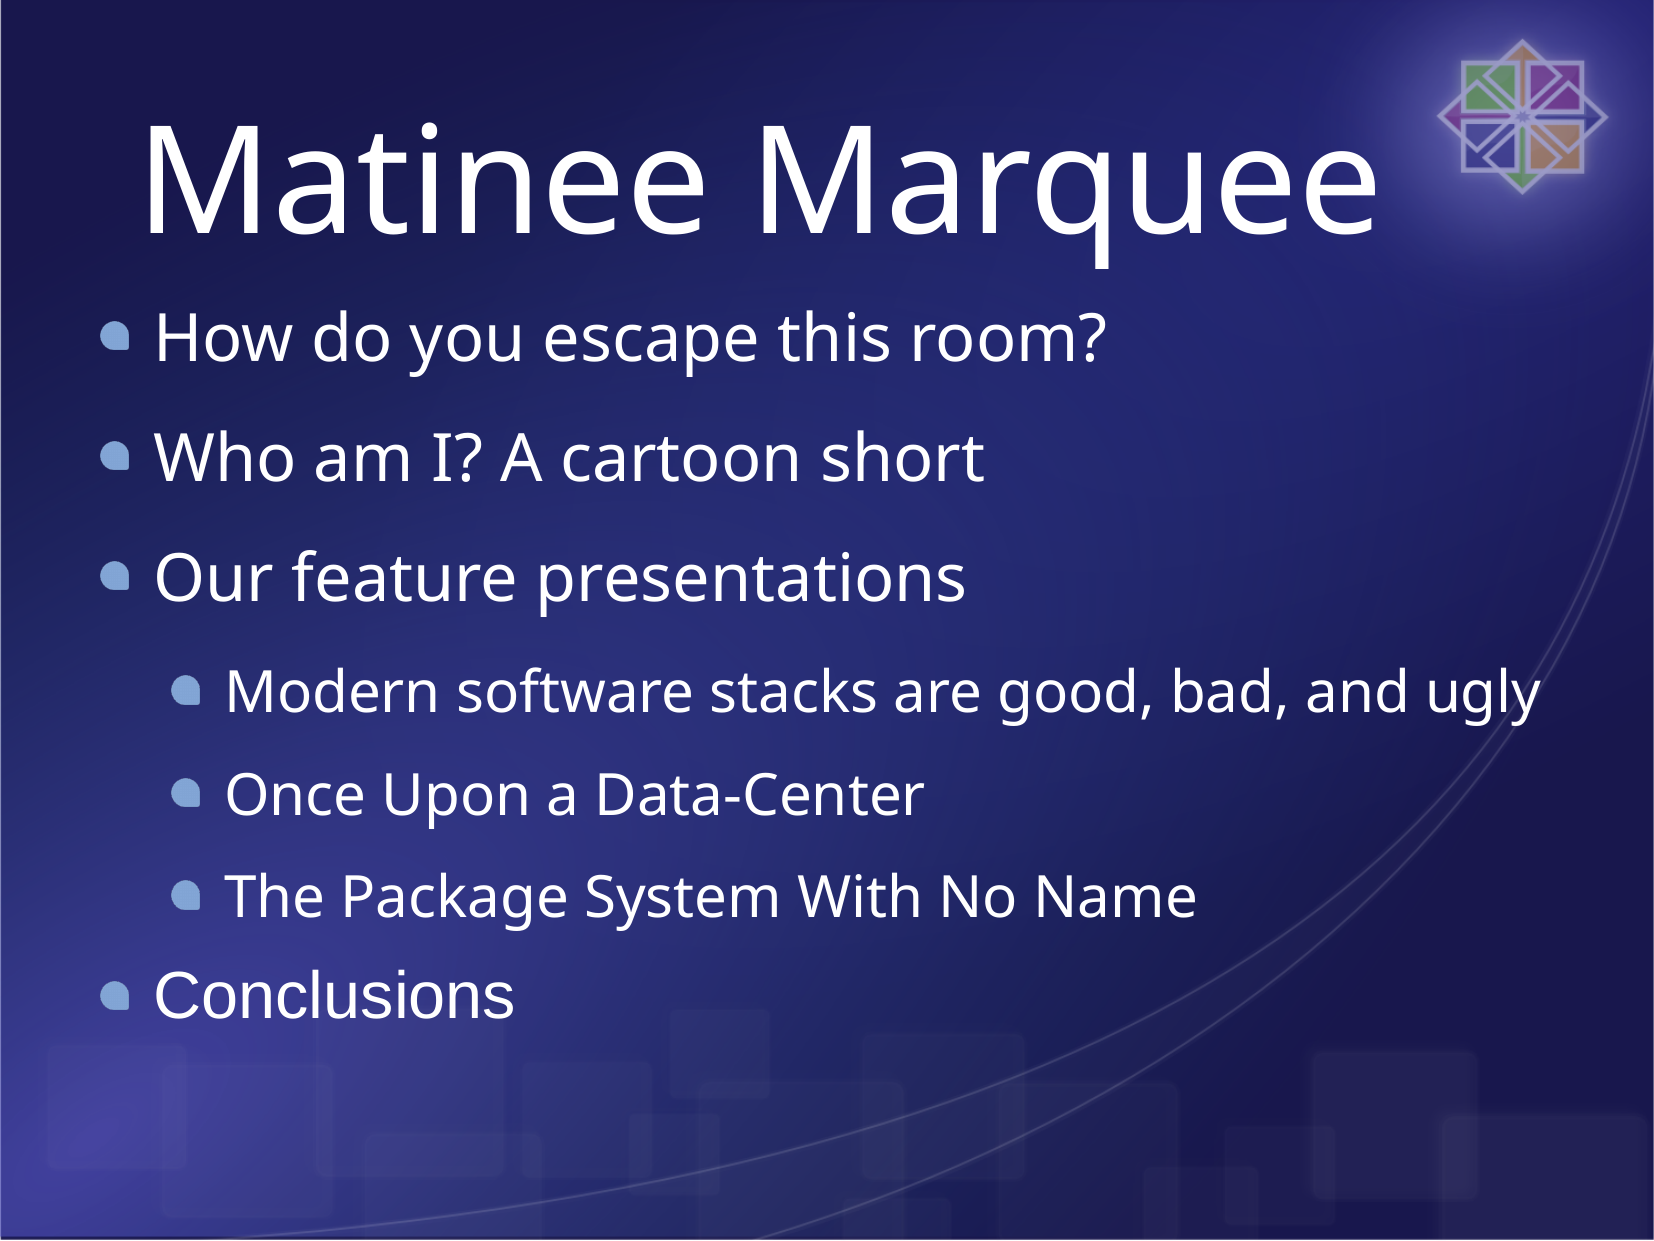

Matinee Marquee
# How do you escape this room?
Who am I? A cartoon short
Our feature presentations
Modern software stacks are good, bad, and ugly
Once Upon a Data-Center
The Package System With No Name
Conclusions